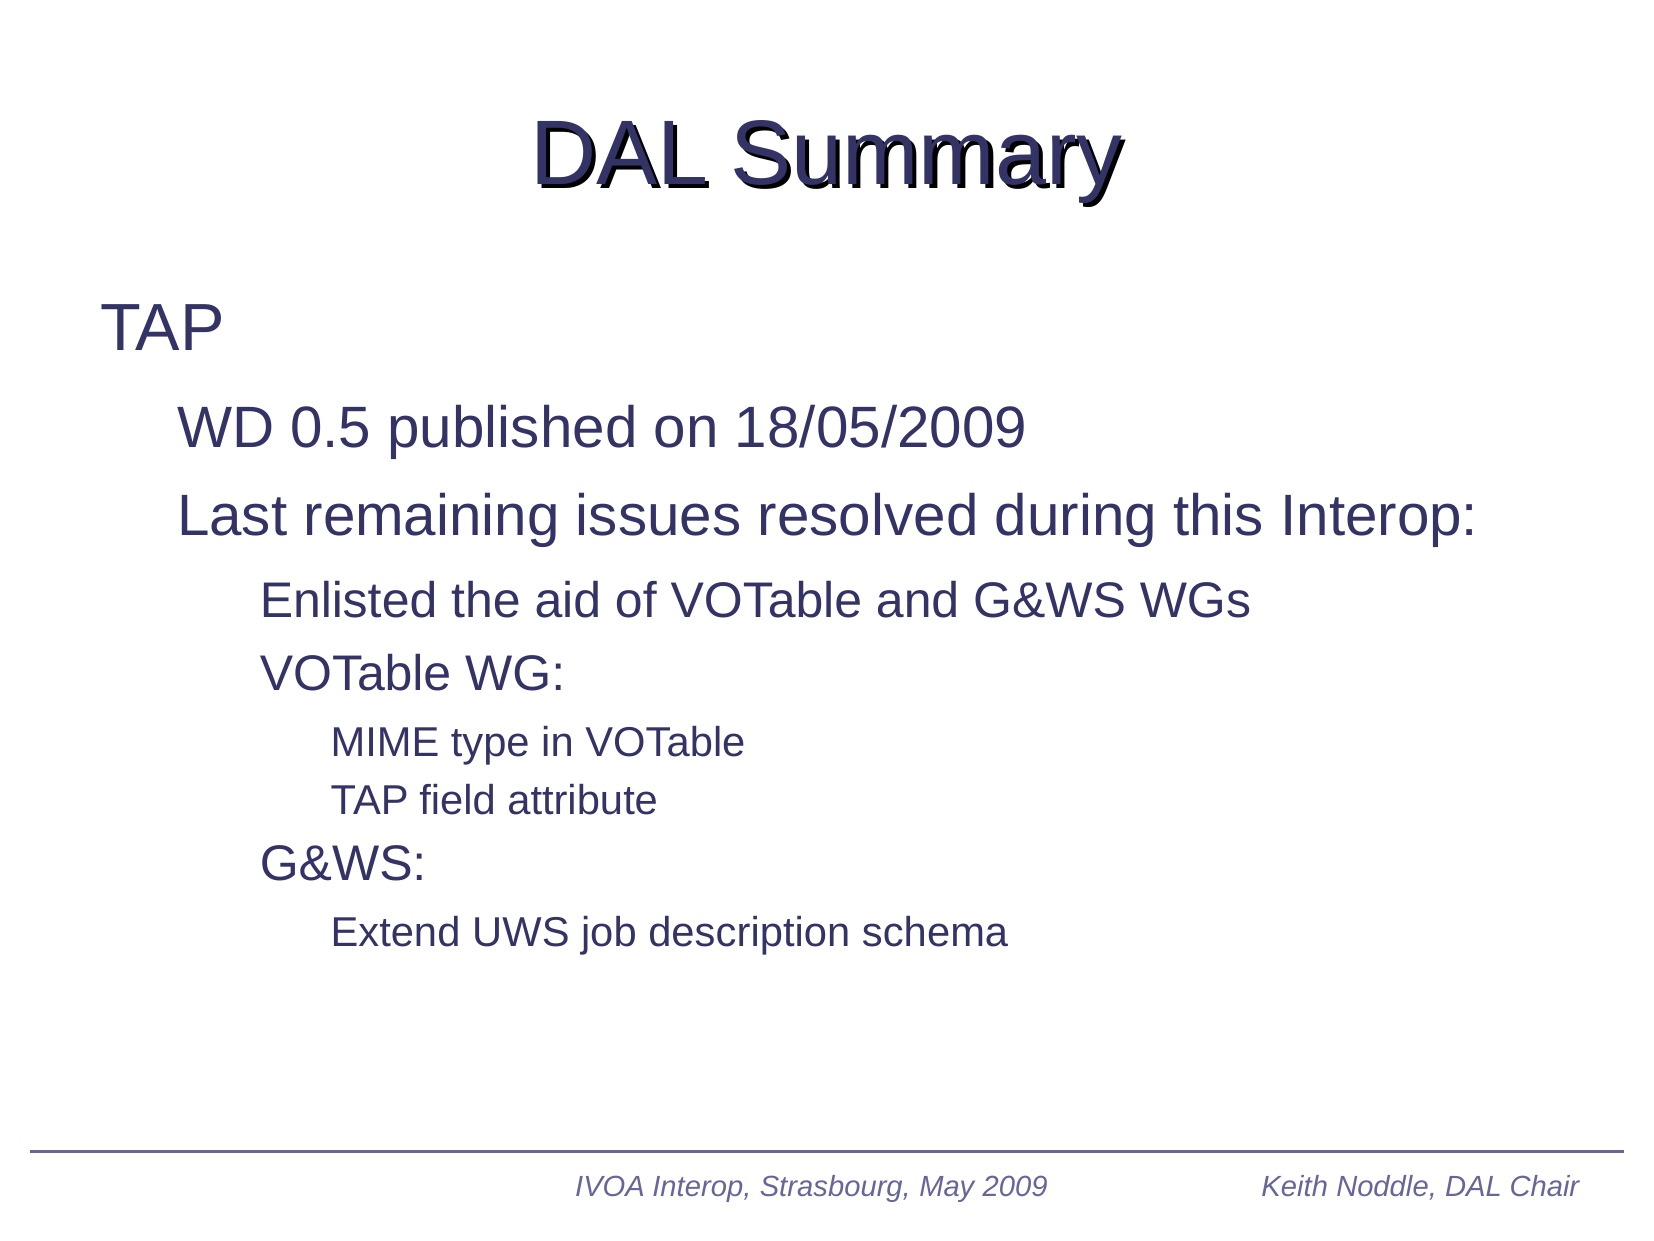

# DAL Summary
TAP
WD 0.5 published on 18/05/2009
Last remaining issues resolved during this Interop:
Enlisted the aid of VOTable and G&WS WGs
VOTable WG:
MIME type in VOTable
TAP field attribute
G&WS:
Extend UWS job description schema